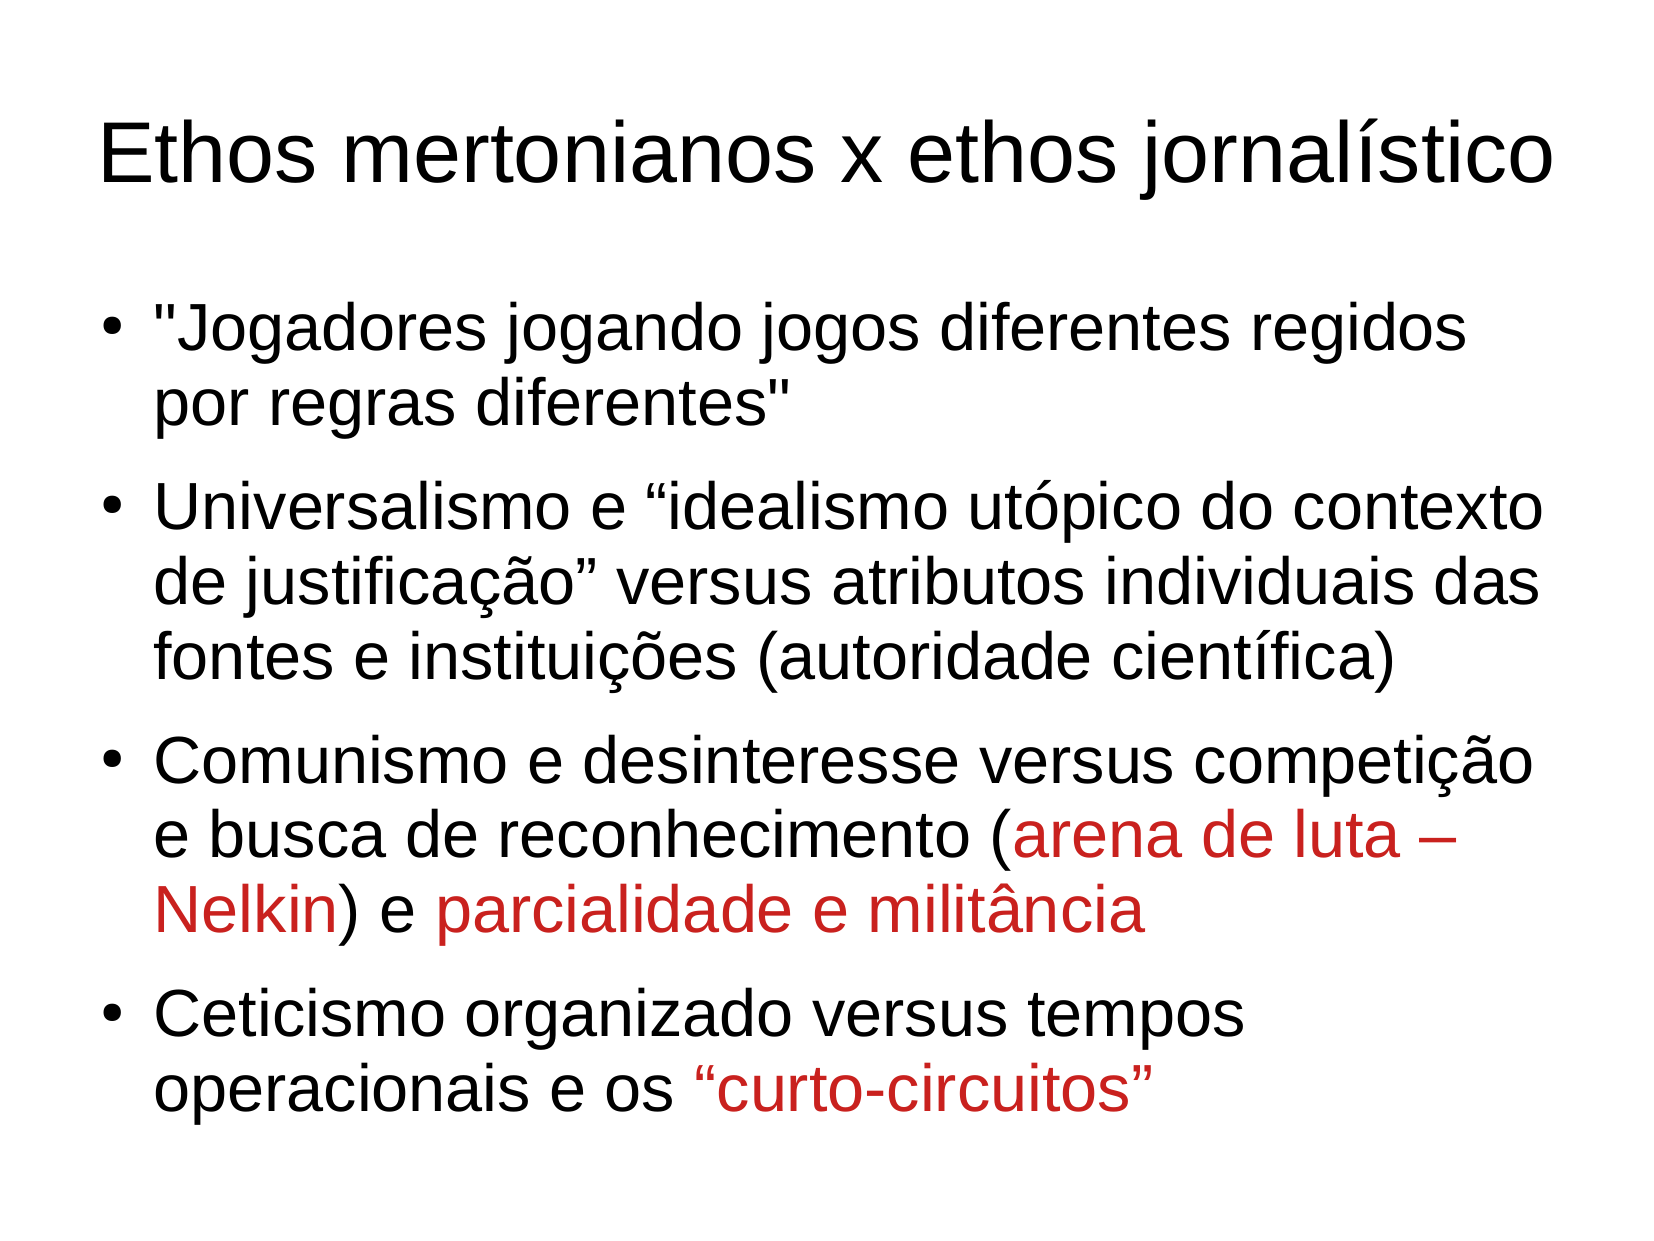

# Ethos mertonianos x ethos jornalístico
"Jogadores jogando jogos diferentes regidos por regras diferentes"
Universalismo e “idealismo utópico do contexto de justificação” versus atributos individuais das fontes e instituições (autoridade científica)
Comunismo e desinteresse versus competição e busca de reconhecimento (arena de luta – Nelkin) e parcialidade e militância
Ceticismo organizado versus tempos operacionais e os “curto-circuitos”